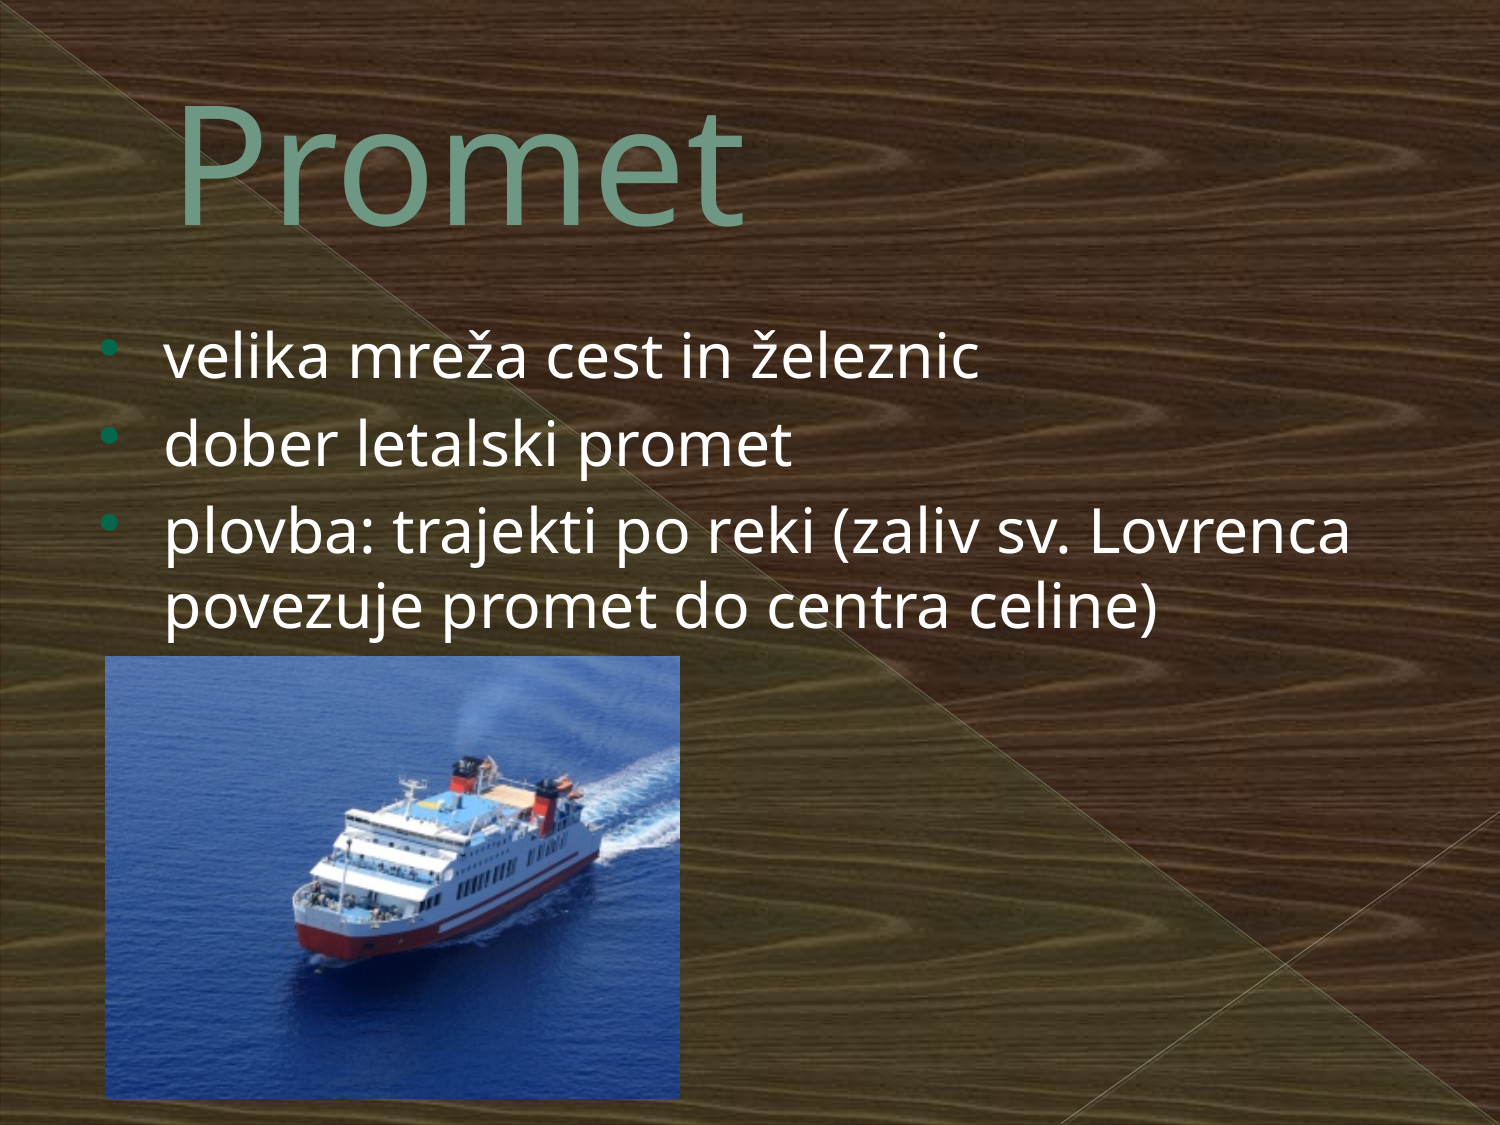

# Promet
velika mreža cest in železnic
dober letalski promet
plovba: trajekti po reki (zaliv sv. Lovrenca povezuje promet do centra celine)